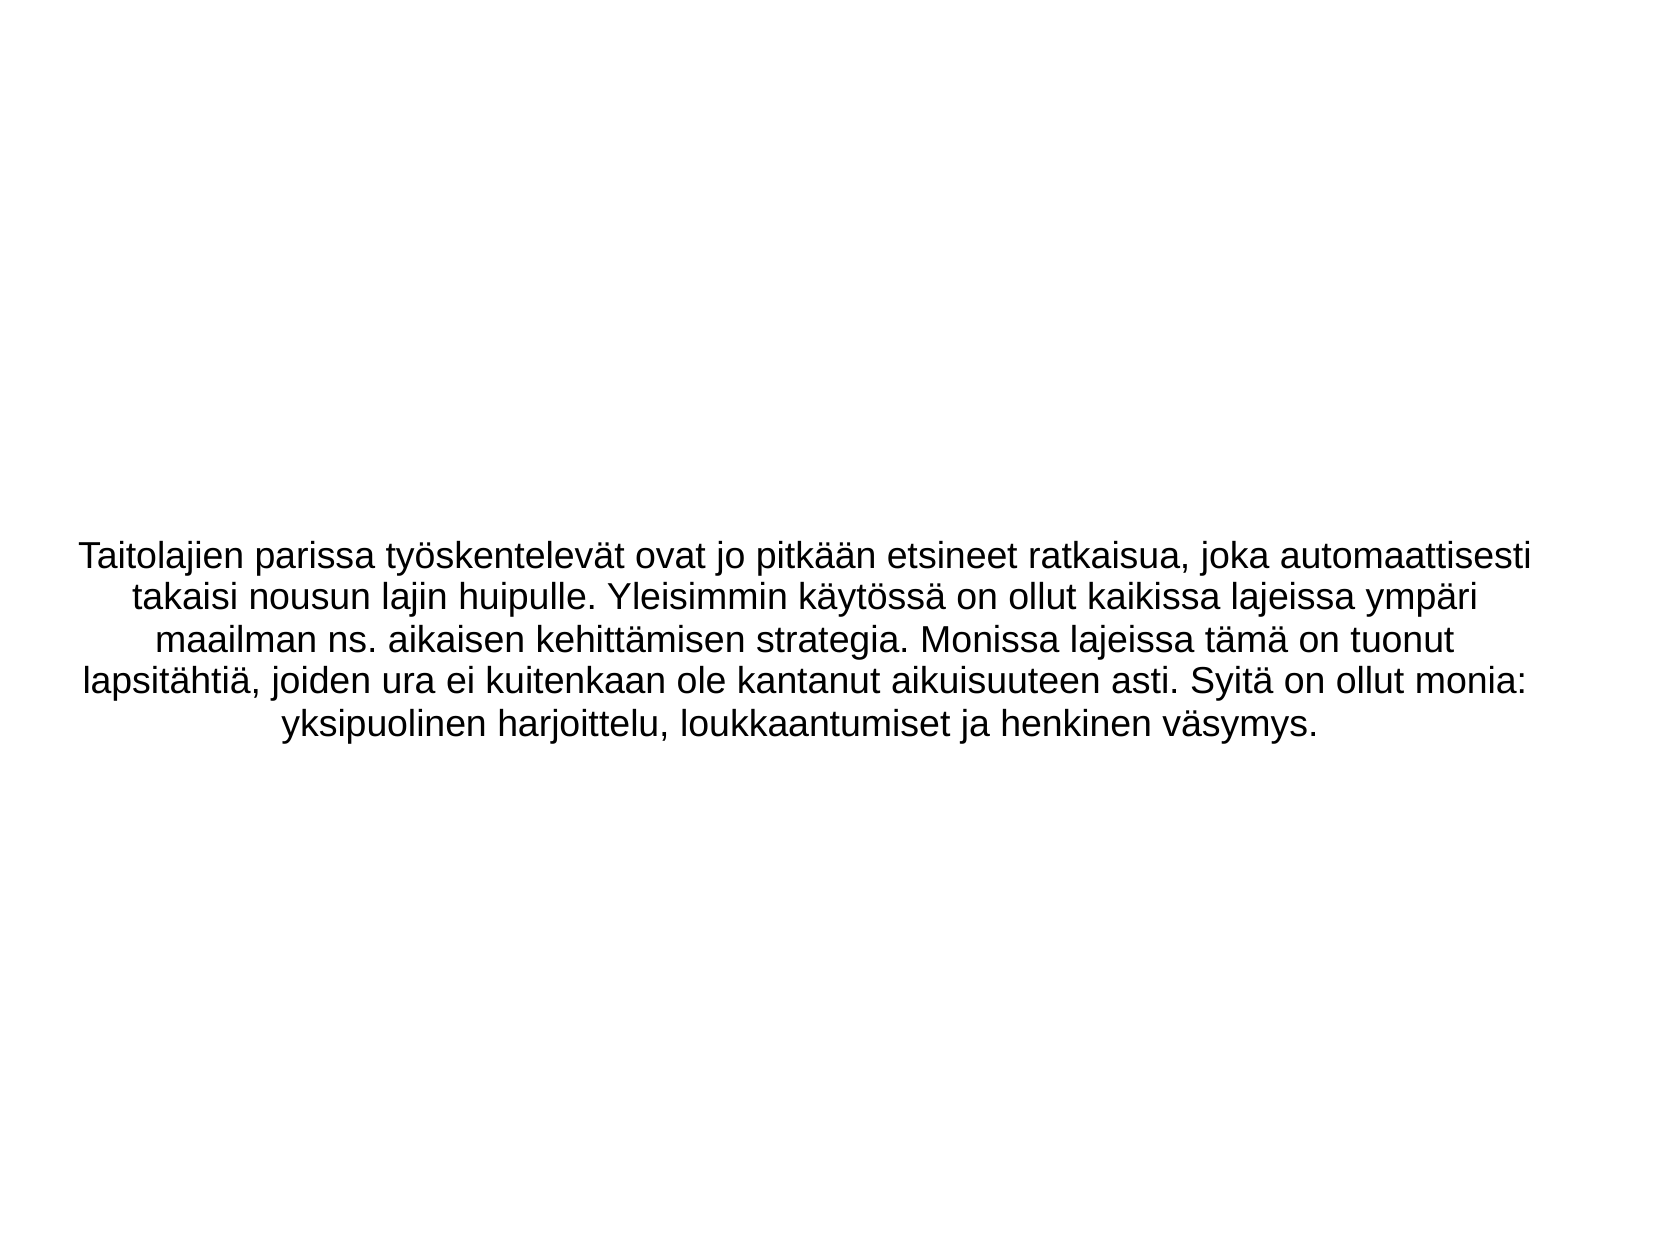

#
Taitolajien parissa työskentelevät ovat jo pitkään etsineet ratkaisua, joka automaattisesti takaisi nousun lajin huipulle. Yleisimmin käytössä on ollut kaikissa lajeissa ympäri maailman ns. aikaisen kehittämisen strategia. Monissa lajeissa tämä on tuonut lapsitähtiä, joiden ura ei kuitenkaan ole kantanut aikuisuuteen asti. Syitä on ollut monia: yksipuolinen harjoittelu, loukkaantumiset ja henkinen väsymys.